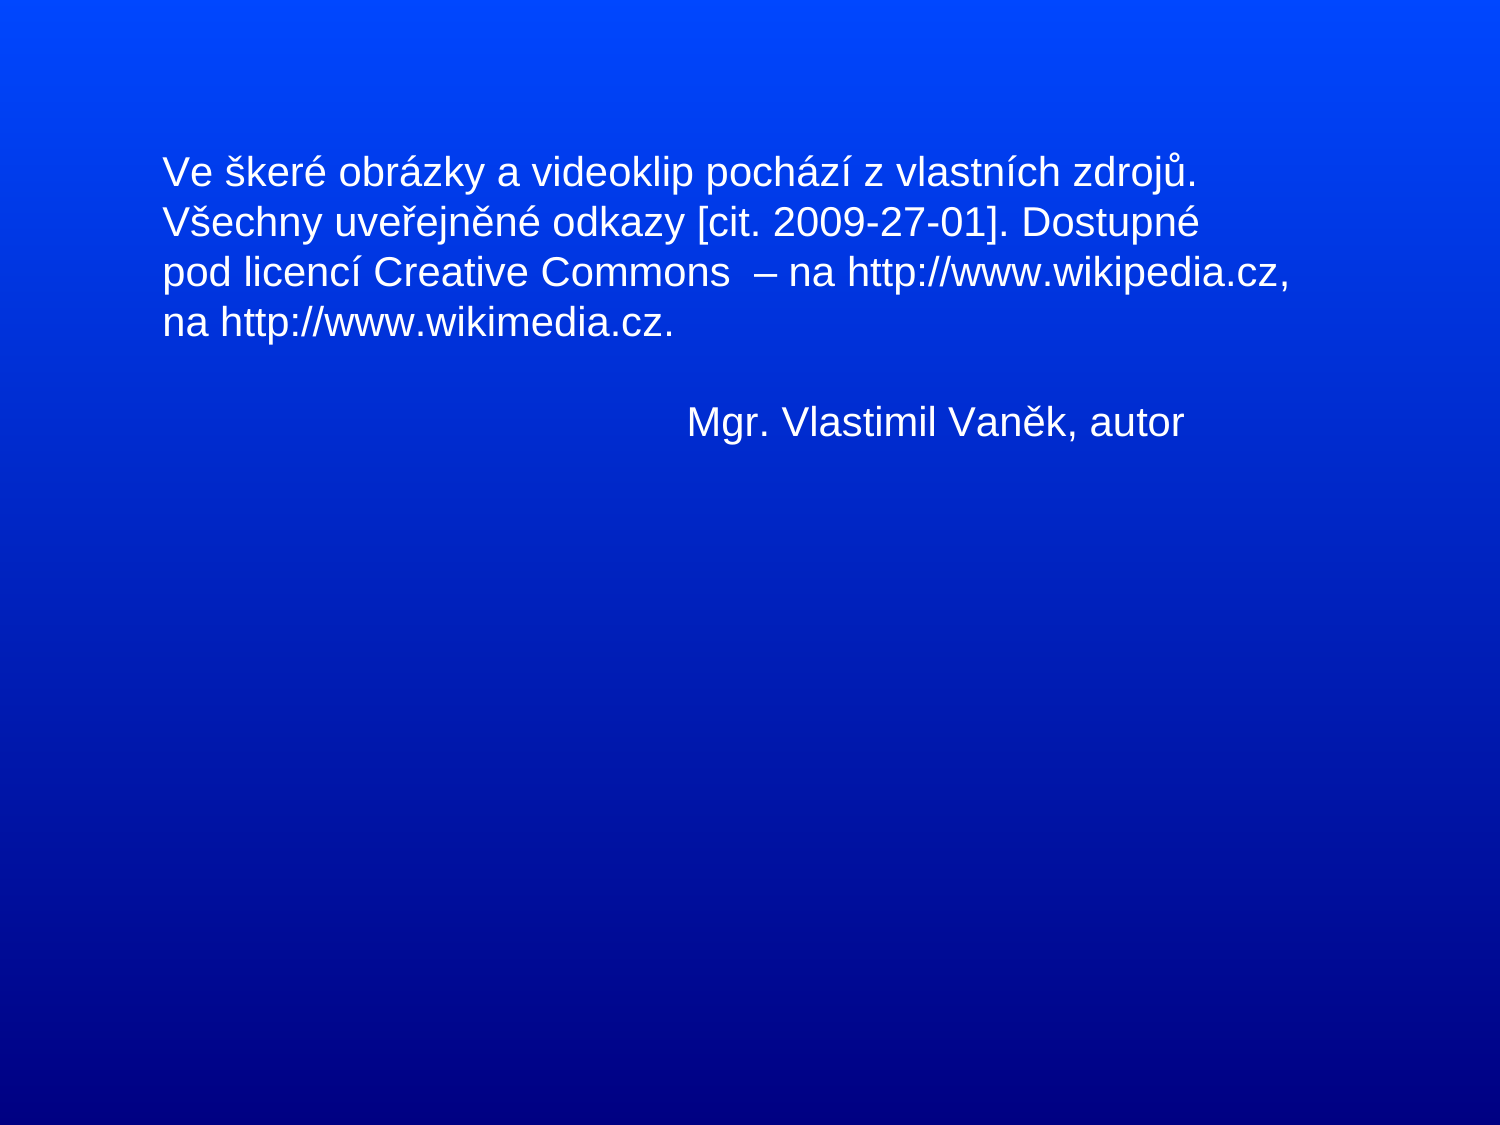

Ve škeré obrázky a videoklip pochází z vlastních zdrojů.
Všechny uveřejněné odkazy [cit. 2009-27-01]. Dostupné
pod licencí Creative Commons – na http://www.wikipedia.cz, na http://www.wikimedia.cz.
Mgr. Vlastimil Vaněk, autor